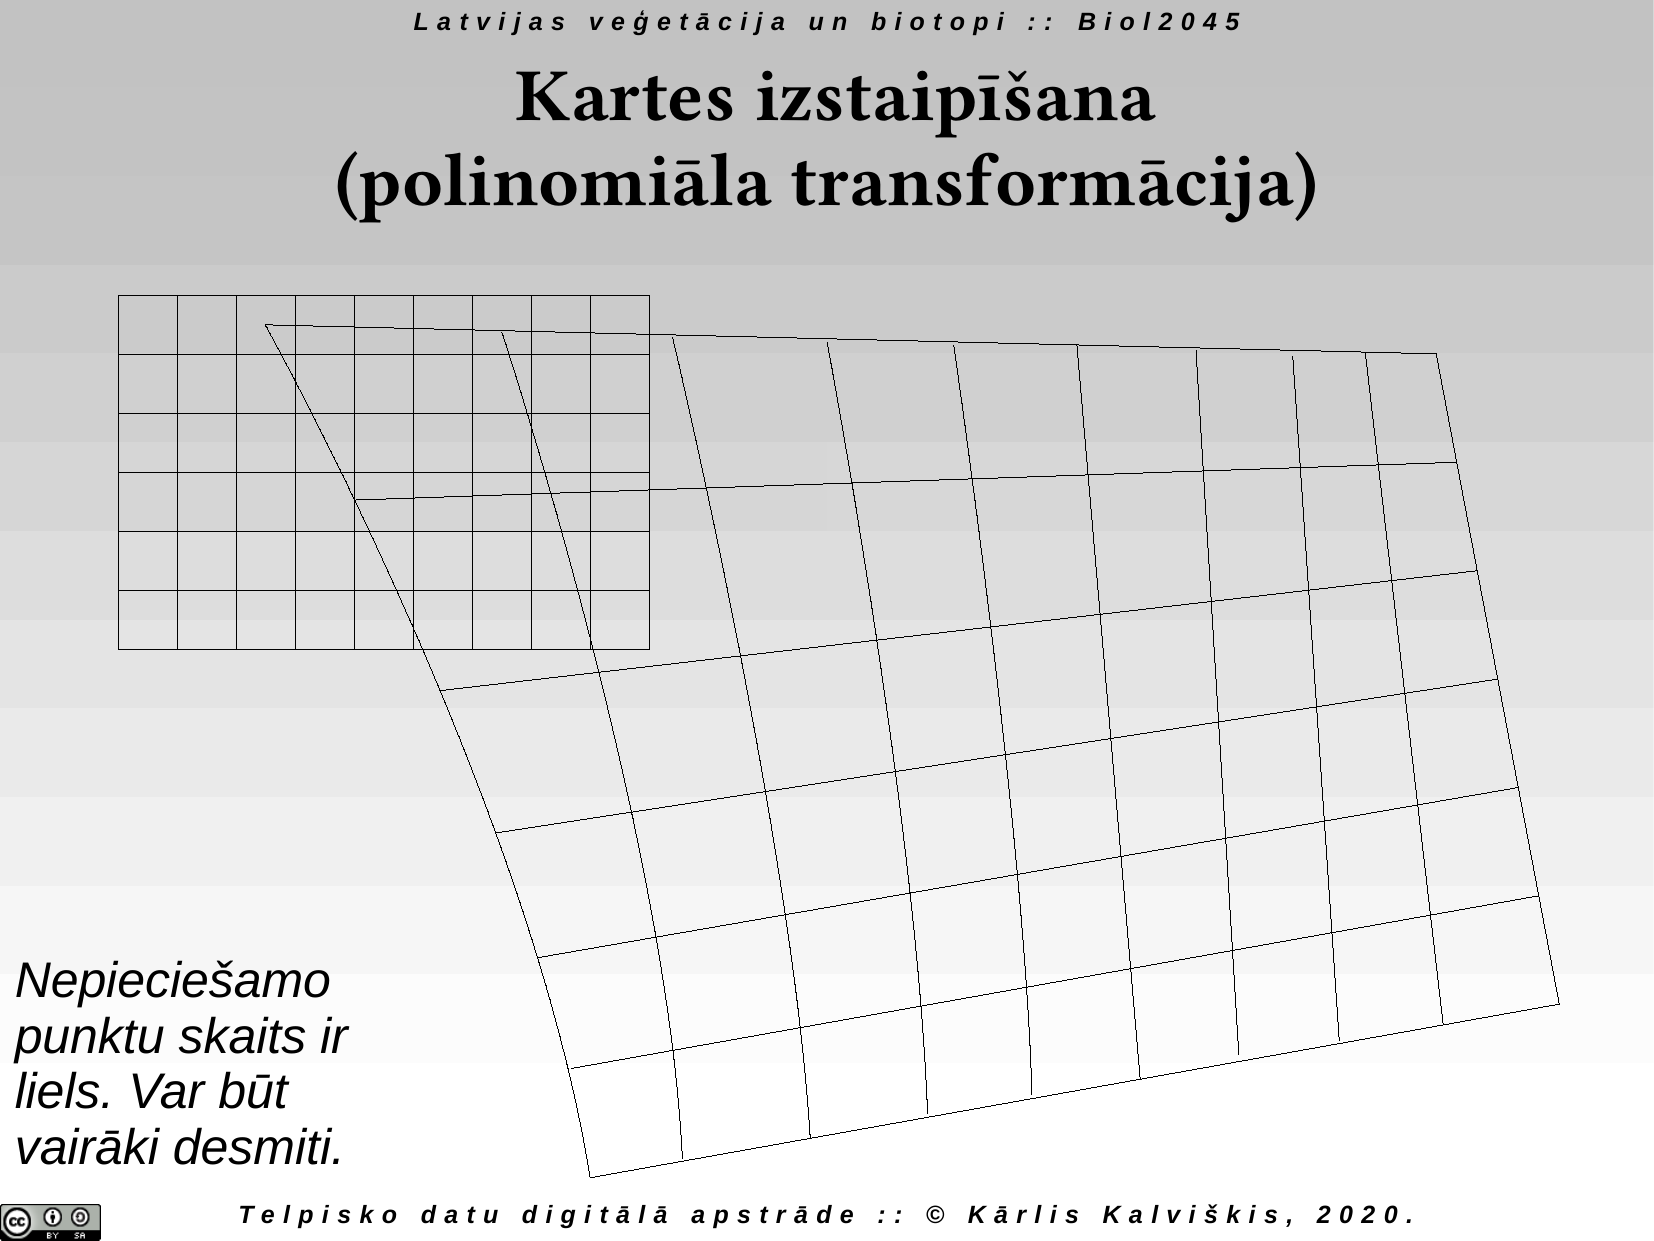

# Kartes izstaipīšana (polinomiāla transformācija)
Nepieciešamo punktu skaits ir liels. Var būt vairāki desmiti.